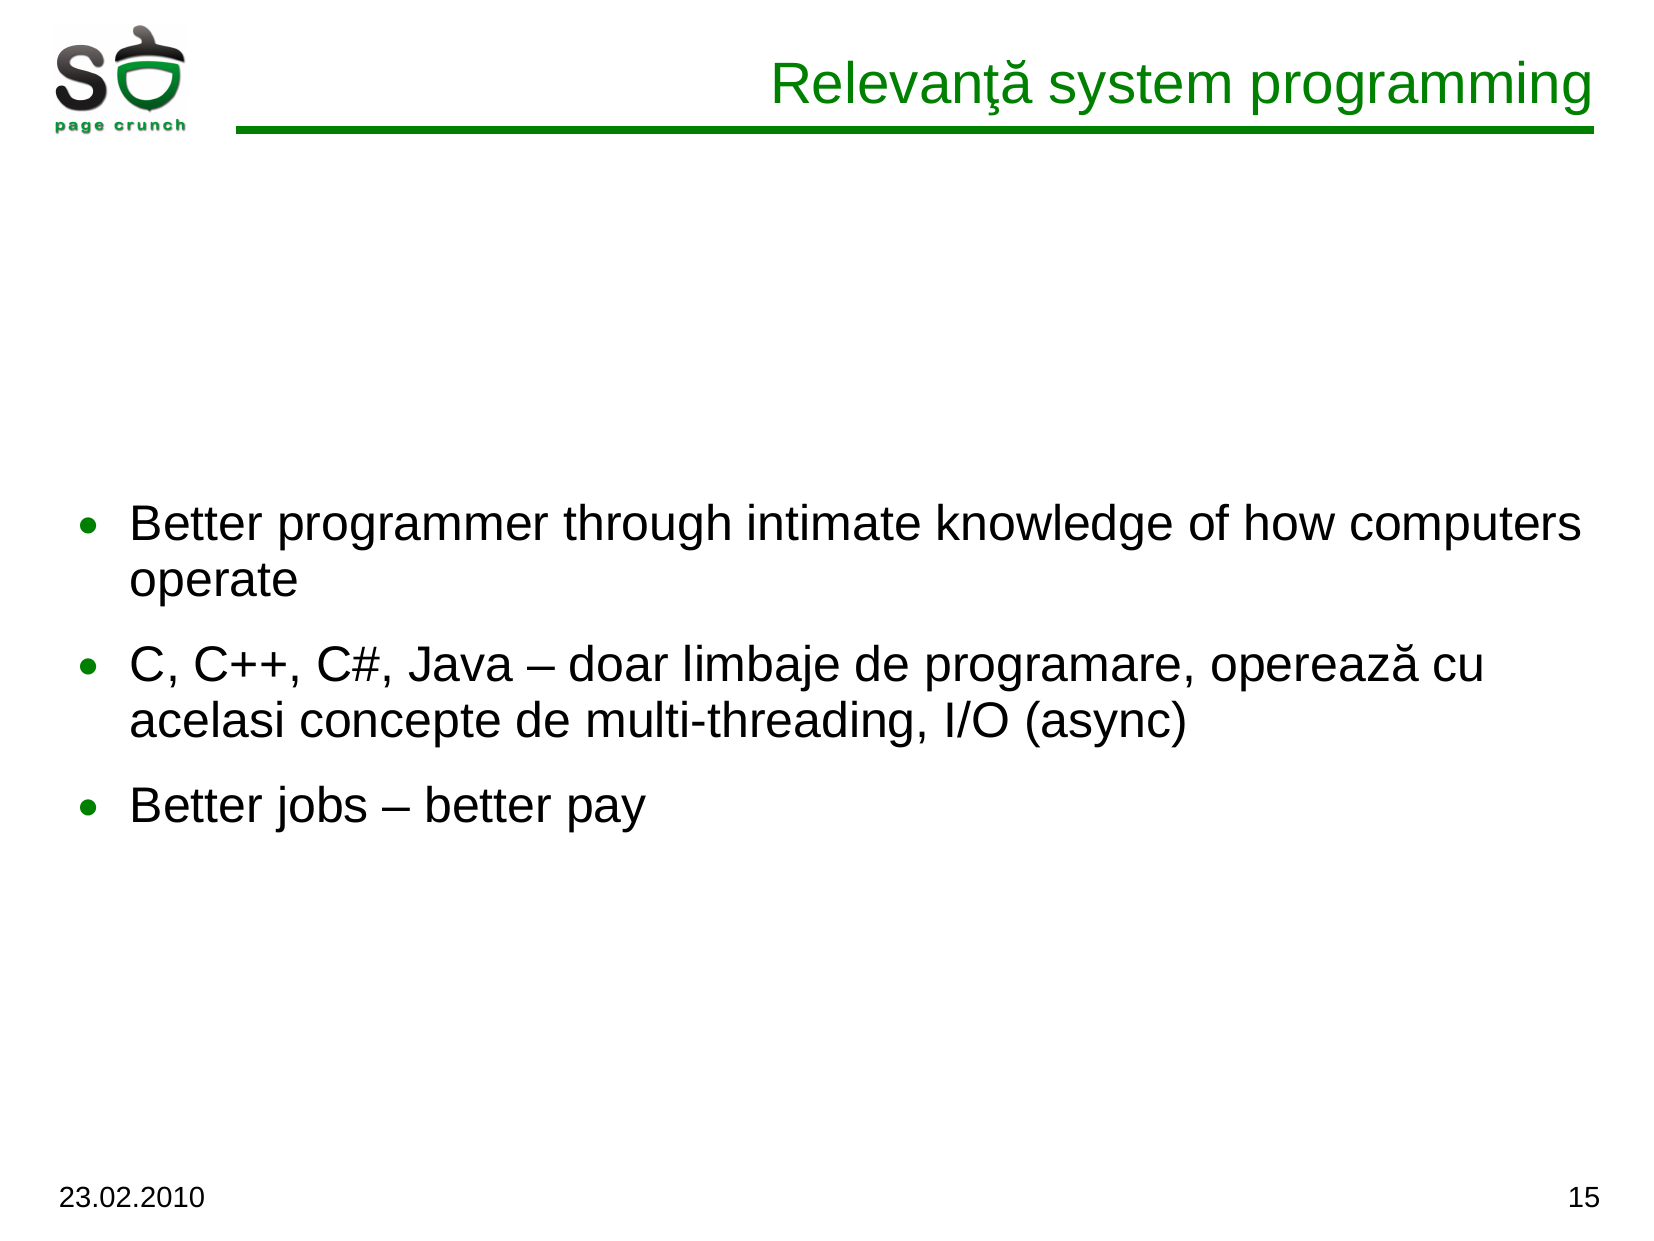

# Relevanţă system programming
Better programmer through intimate knowledge of how computers operate
C, C++, C#, Java – doar limbaje de programare, operează cu acelasi concepte de multi-threading, I/O (async)
Better jobs – better pay
23.02.2010
15